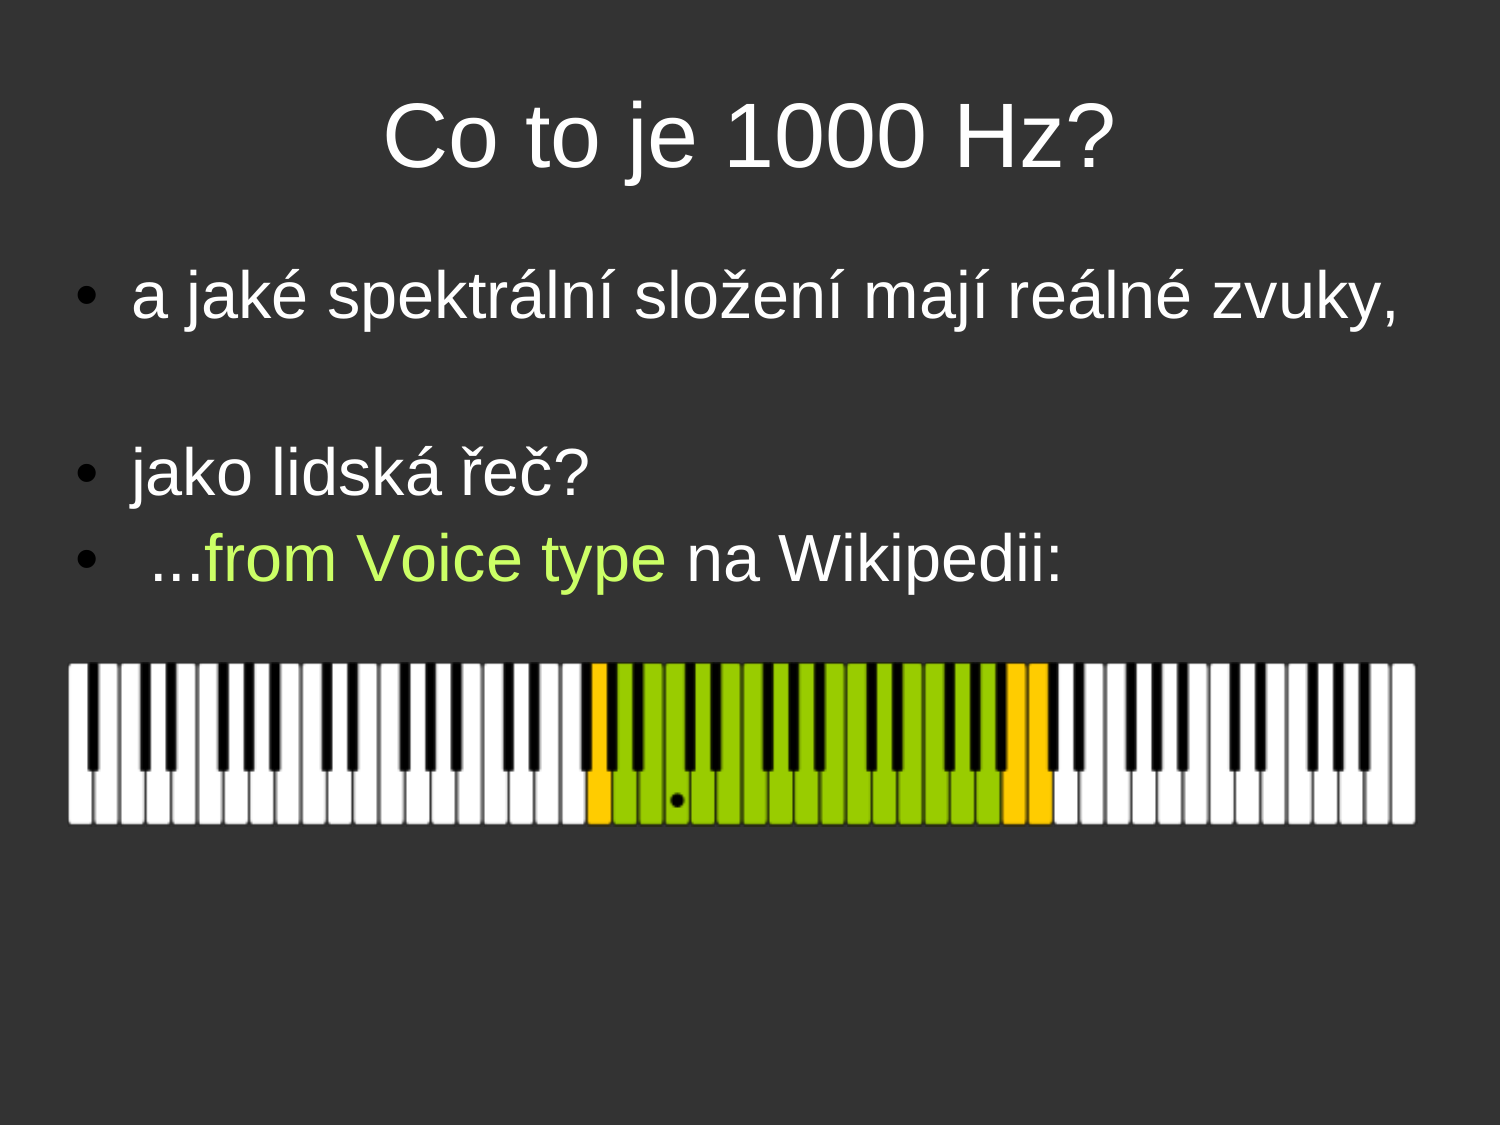

# Co to je 1000 Hz?
a jaké spektrální složení mají reálné zvuky,
jako lidská řeč?
 ...from Voice type na Wikipedii: